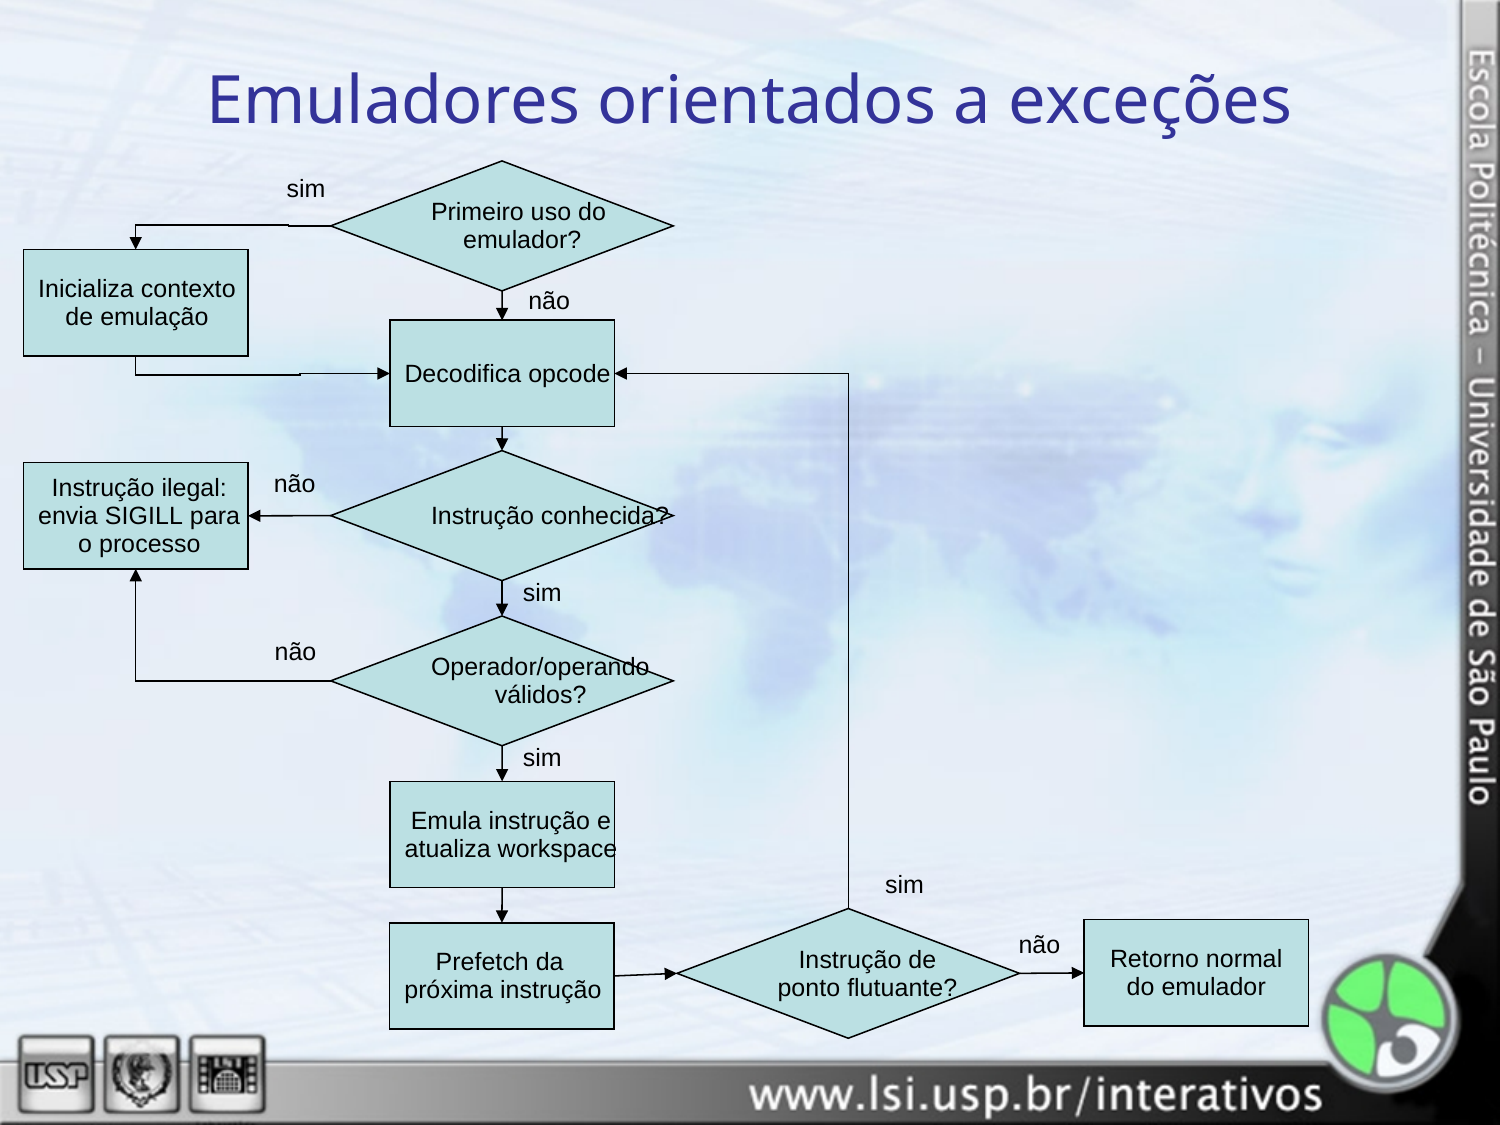

# Emuladores orientados a exceções
Primeiro uso do
emulador?
sim
Inicializa contexto
de emulação
não
Decodifica opcode
Instrução conhecida?
não
Instrução ilegal:
envia SIGILL para
o processo
sim
Operador/operando
válidos?
não
sim
Emula instrução e
atualiza workspace
sim
Instrução de
ponto flutuante?
Retorno normal
do emulador
Prefetch da
próxima instrução
não